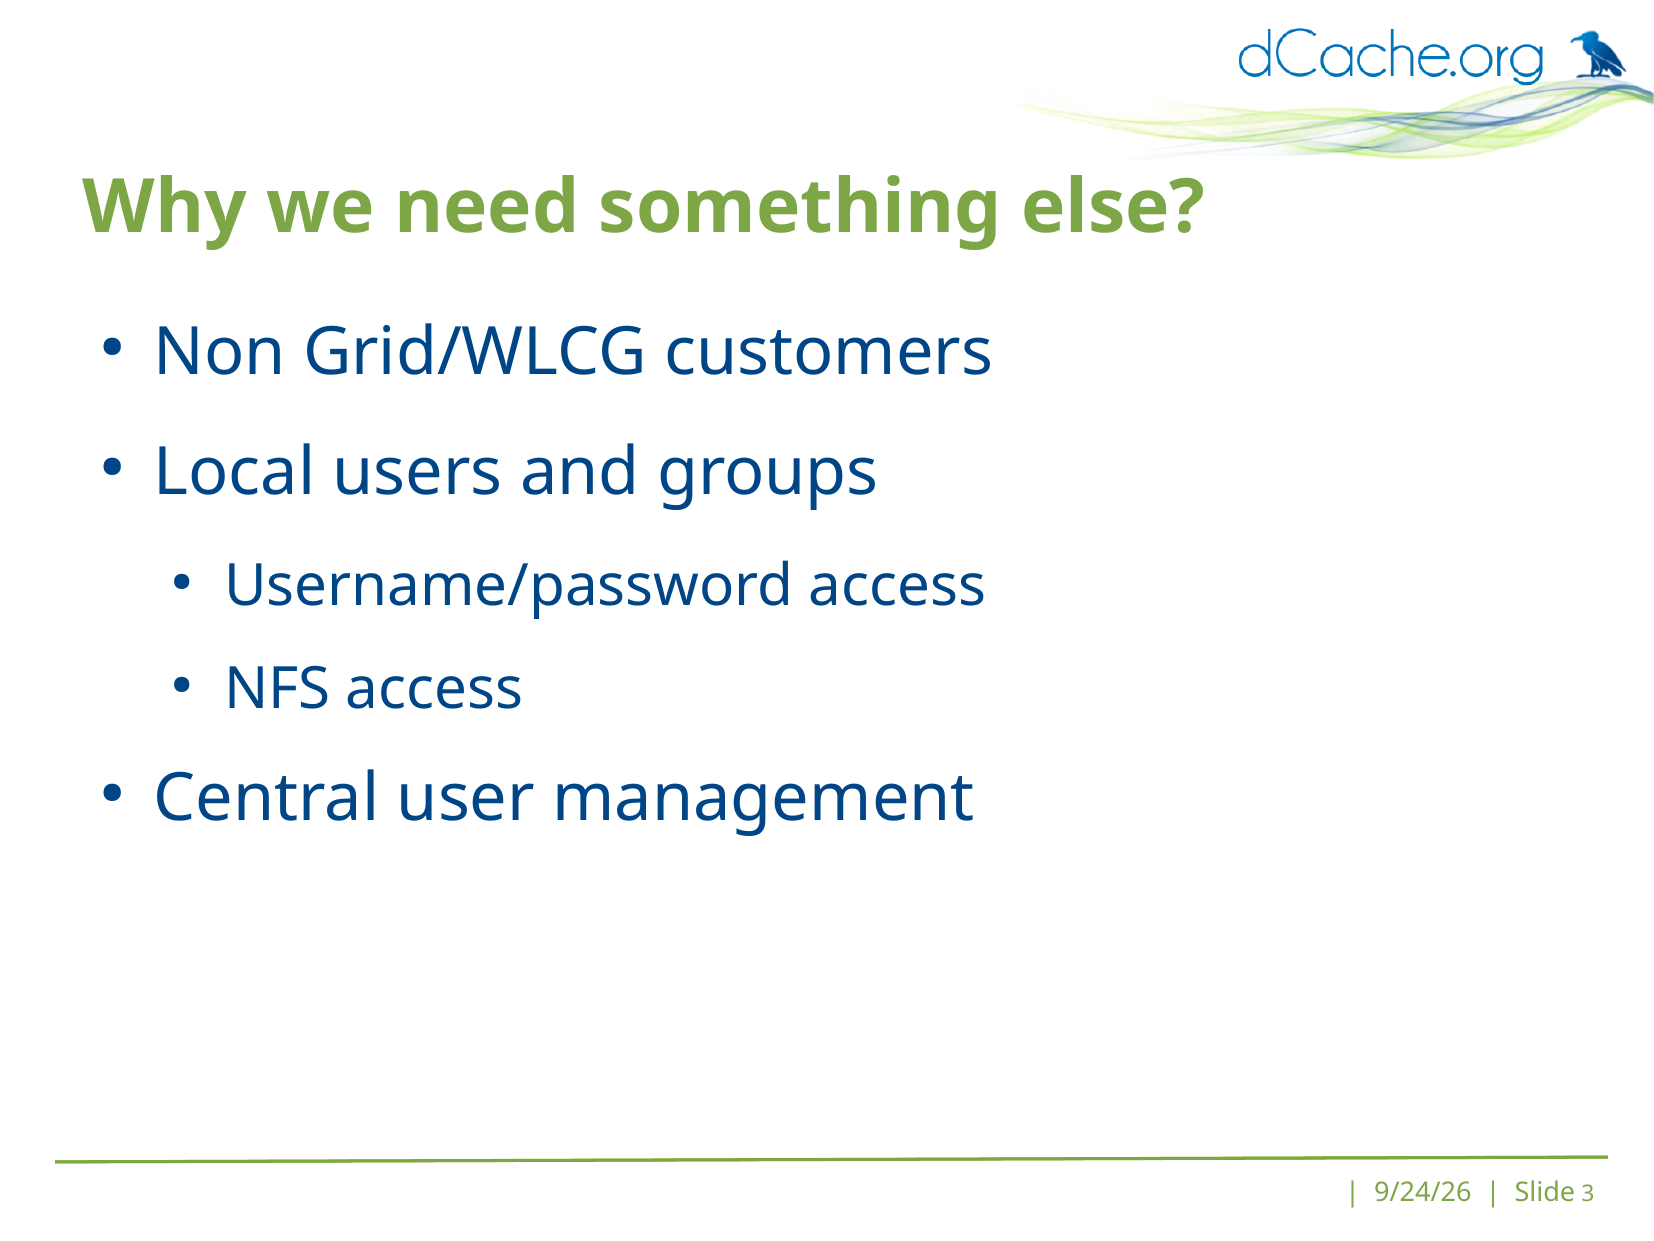

# Why we need something else?
Non Grid/WLCG customers
Local users and groups
Username/password access
NFS access
Central user management
3